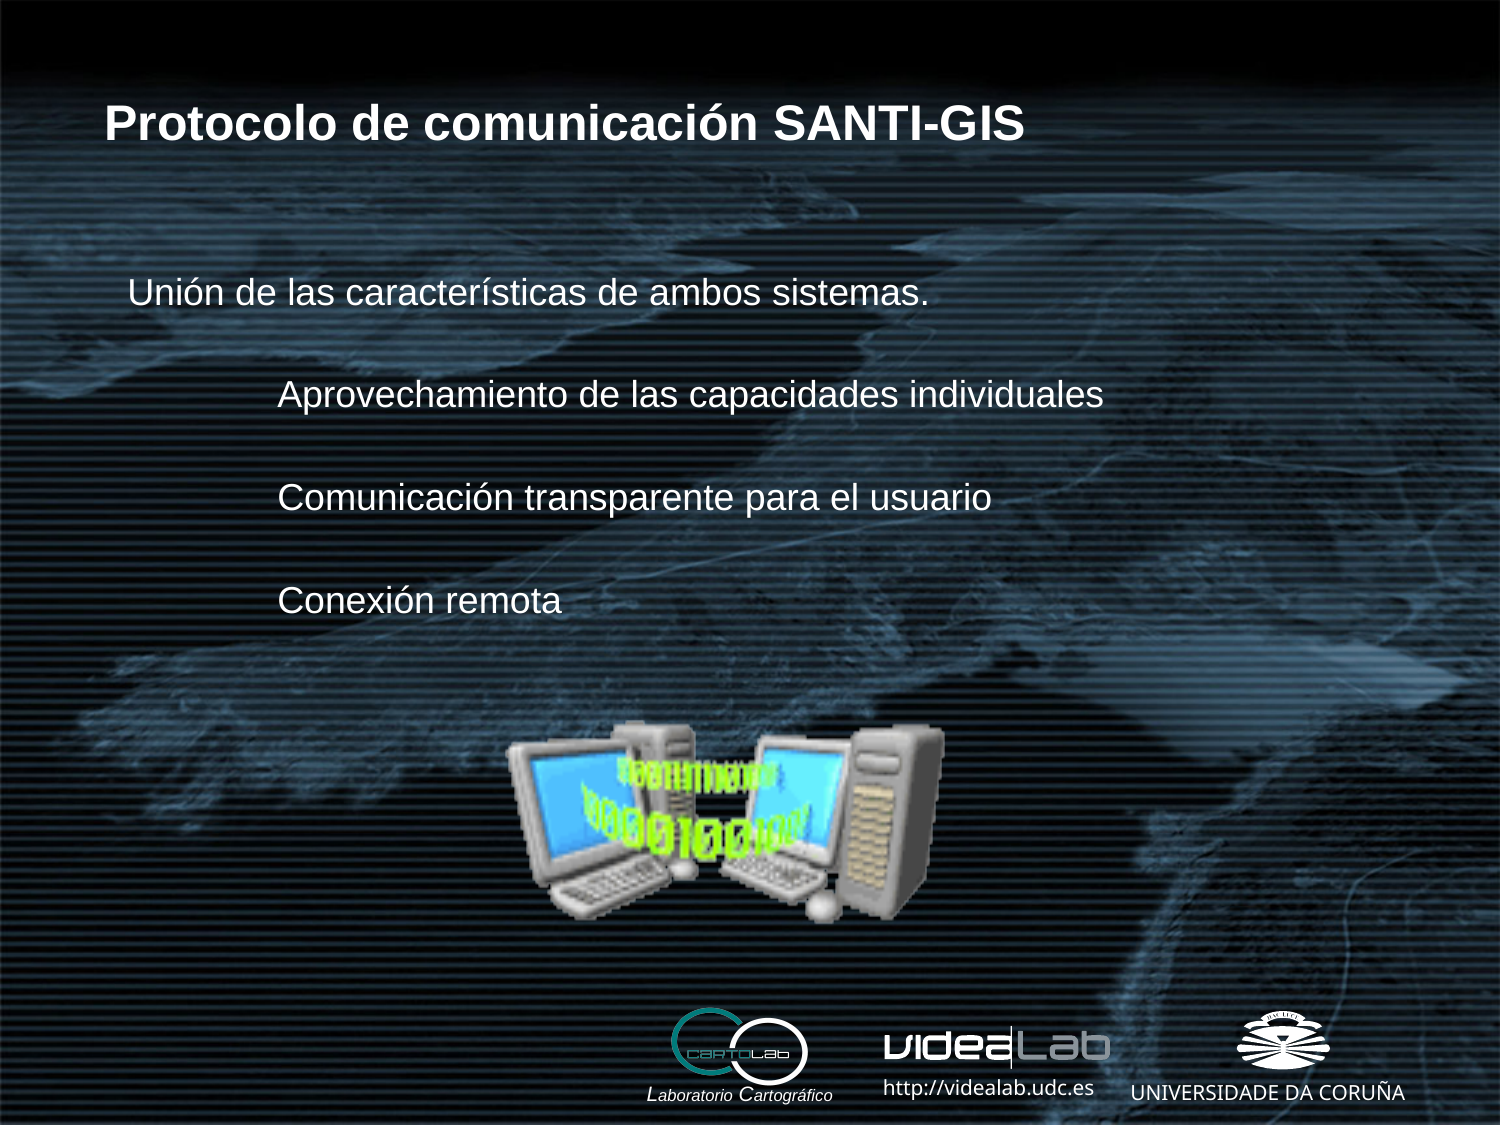

#
Protocolo de comunicación SANTI-GIS
Unión de las características de ambos sistemas.
Aprovechamiento de las capacidades individuales
Comunicación transparente para el usuario
Conexión remota